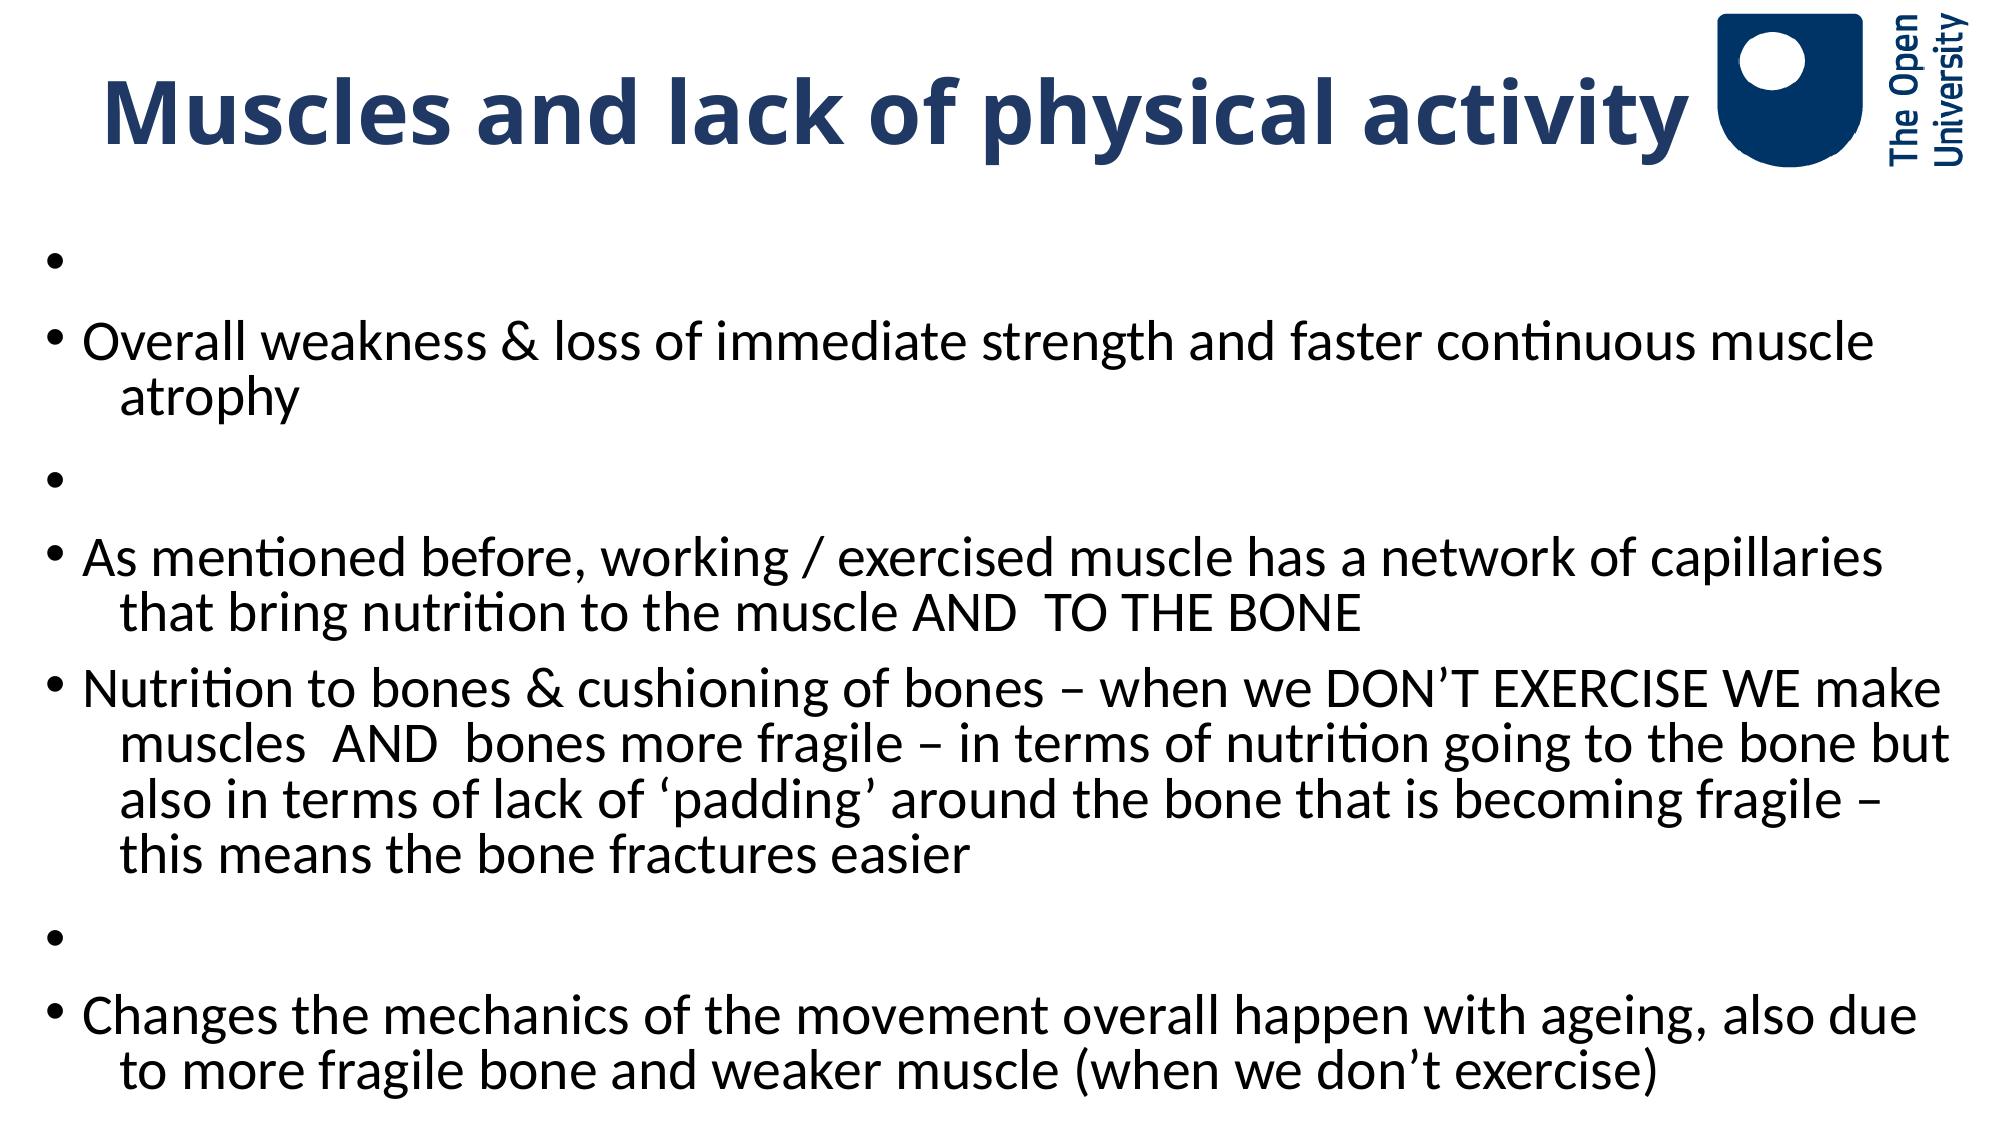

# Muscles and lack of physical activity
Overall weakness & loss of immediate strength and faster continuous muscle atrophy
As mentioned before, working / exercised muscle has a network of capillaries that bring nutrition to the muscle AND TO THE BONE
Nutrition to bones & cushioning of bones – when we DON’T EXERCISE WE make muscles AND bones more fragile – in terms of nutrition going to the bone but also in terms of lack of ‘padding’ around the bone that is becoming fragile – this means the bone fractures easier
Changes the mechanics of the movement overall happen with ageing, also due to more fragile bone and weaker muscle (when we don’t exercise)